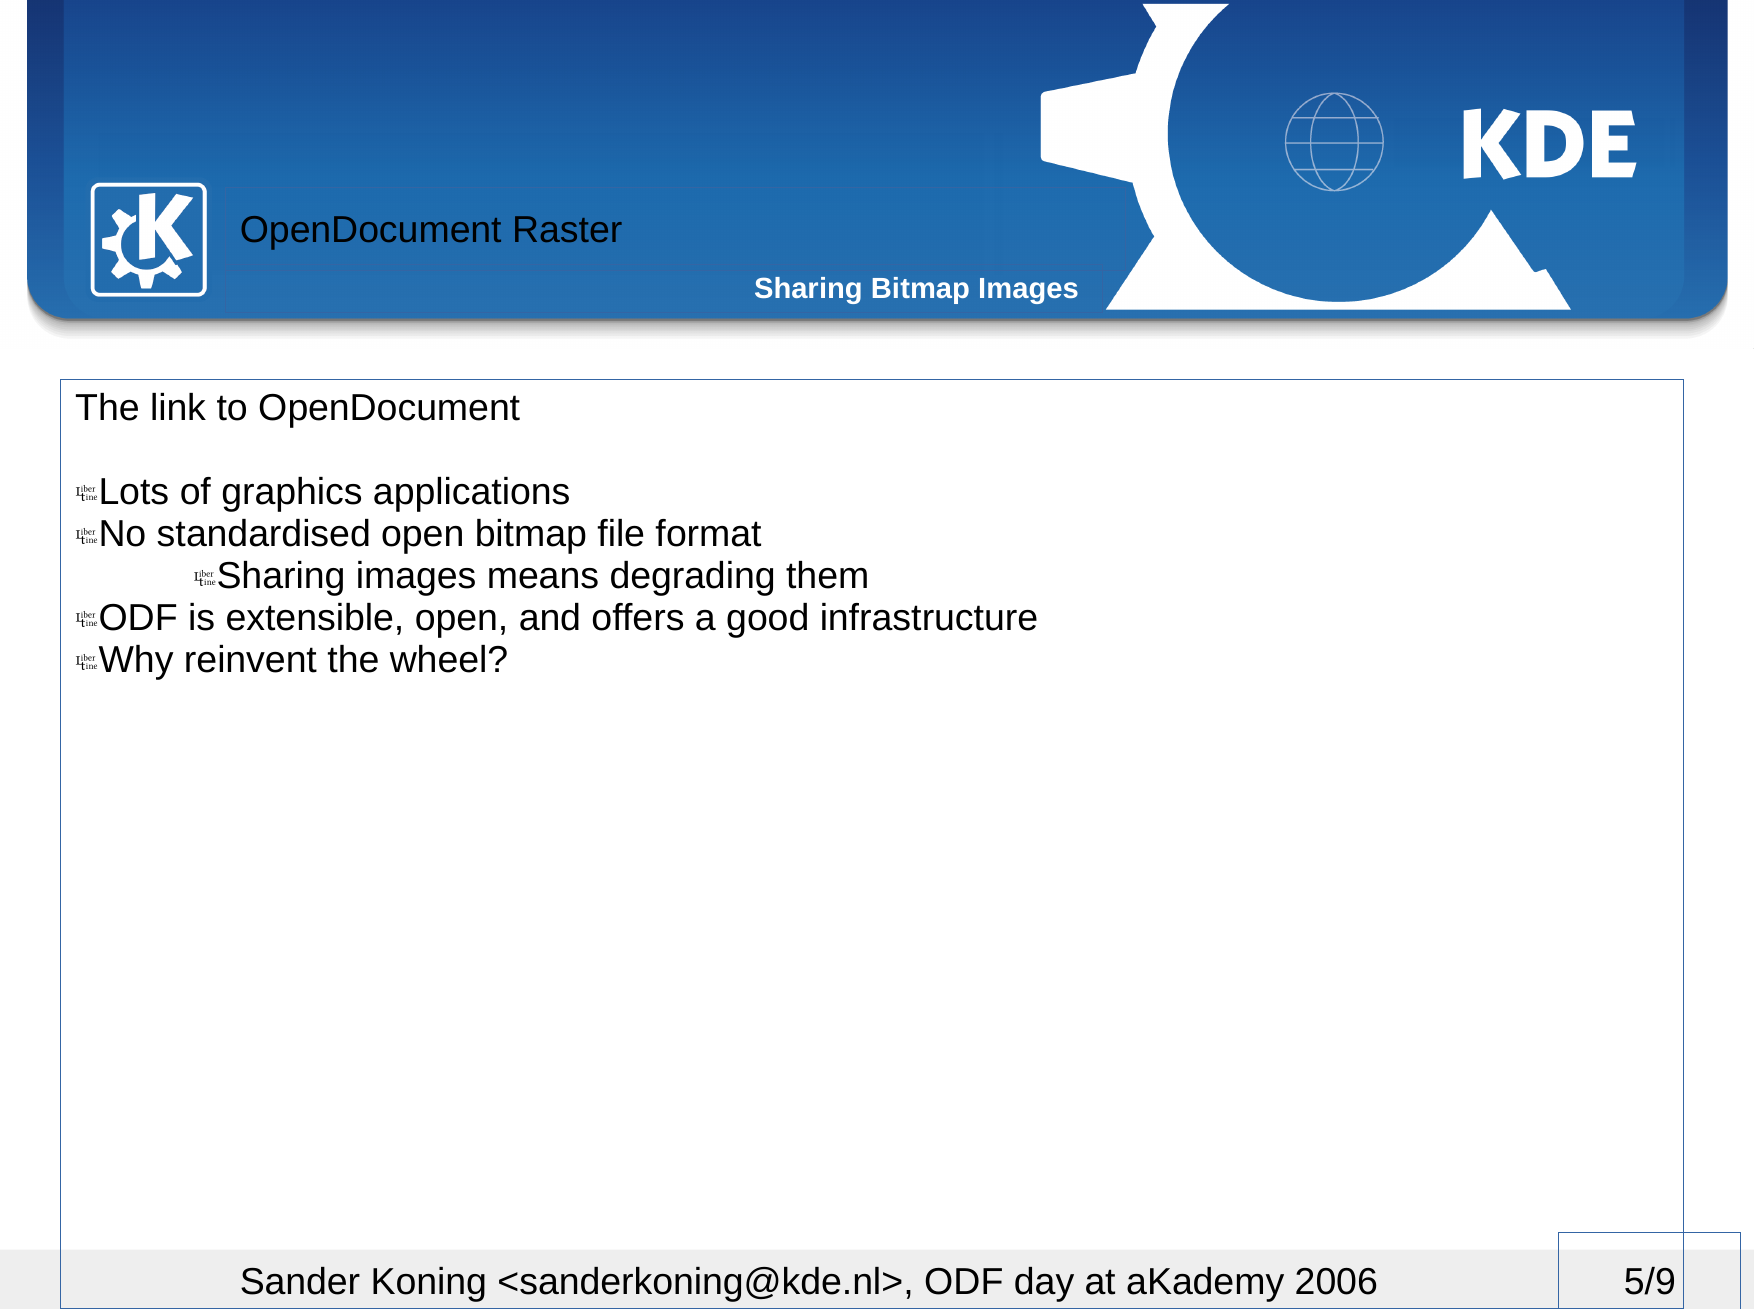

The link to OpenDocument
Lots of graphics applications
No standardised open bitmap file format
Sharing images means degrading them
ODF is extensible, open, and offers a good infrastructure
Why reinvent the wheel?